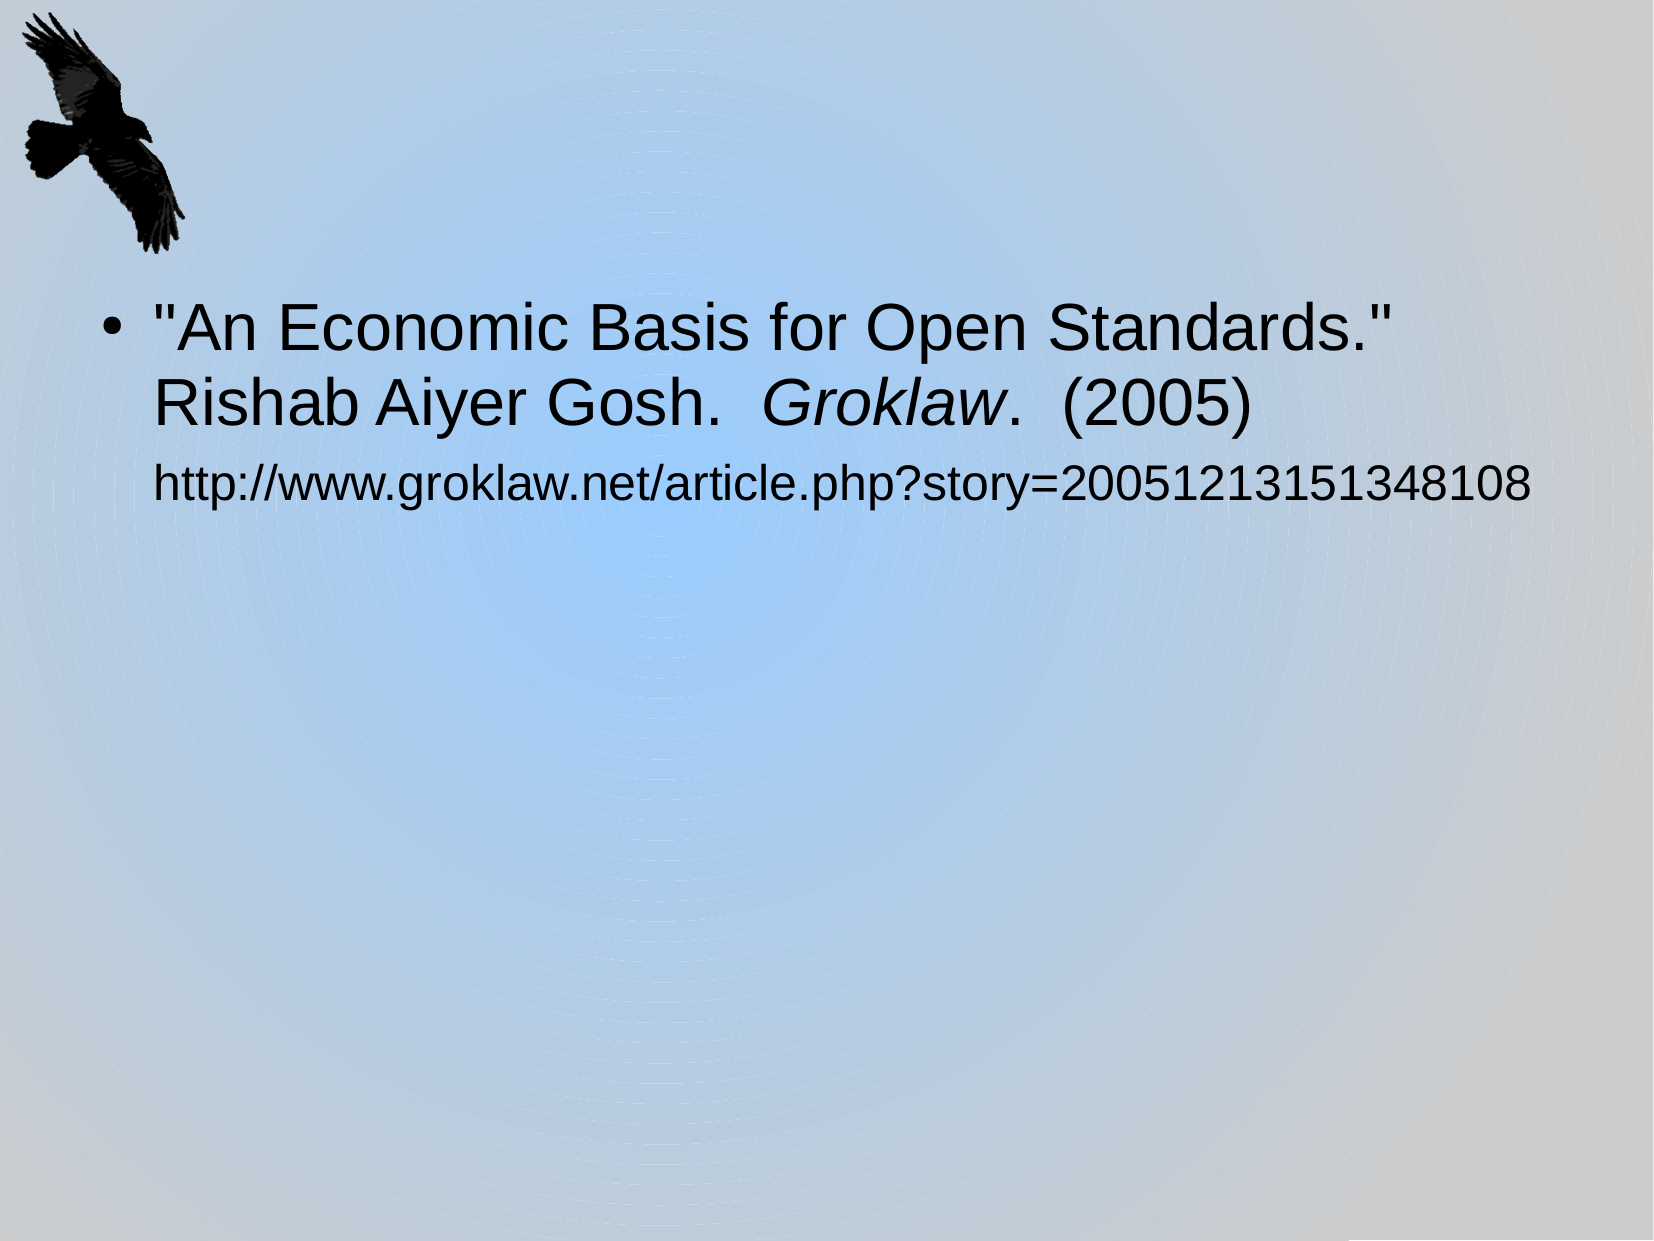

#
"An Economic Basis for Open Standards." Rishab Aiyer Gosh. Groklaw. (2005)
http://www.groklaw.net/article.php?story=20051213151348108